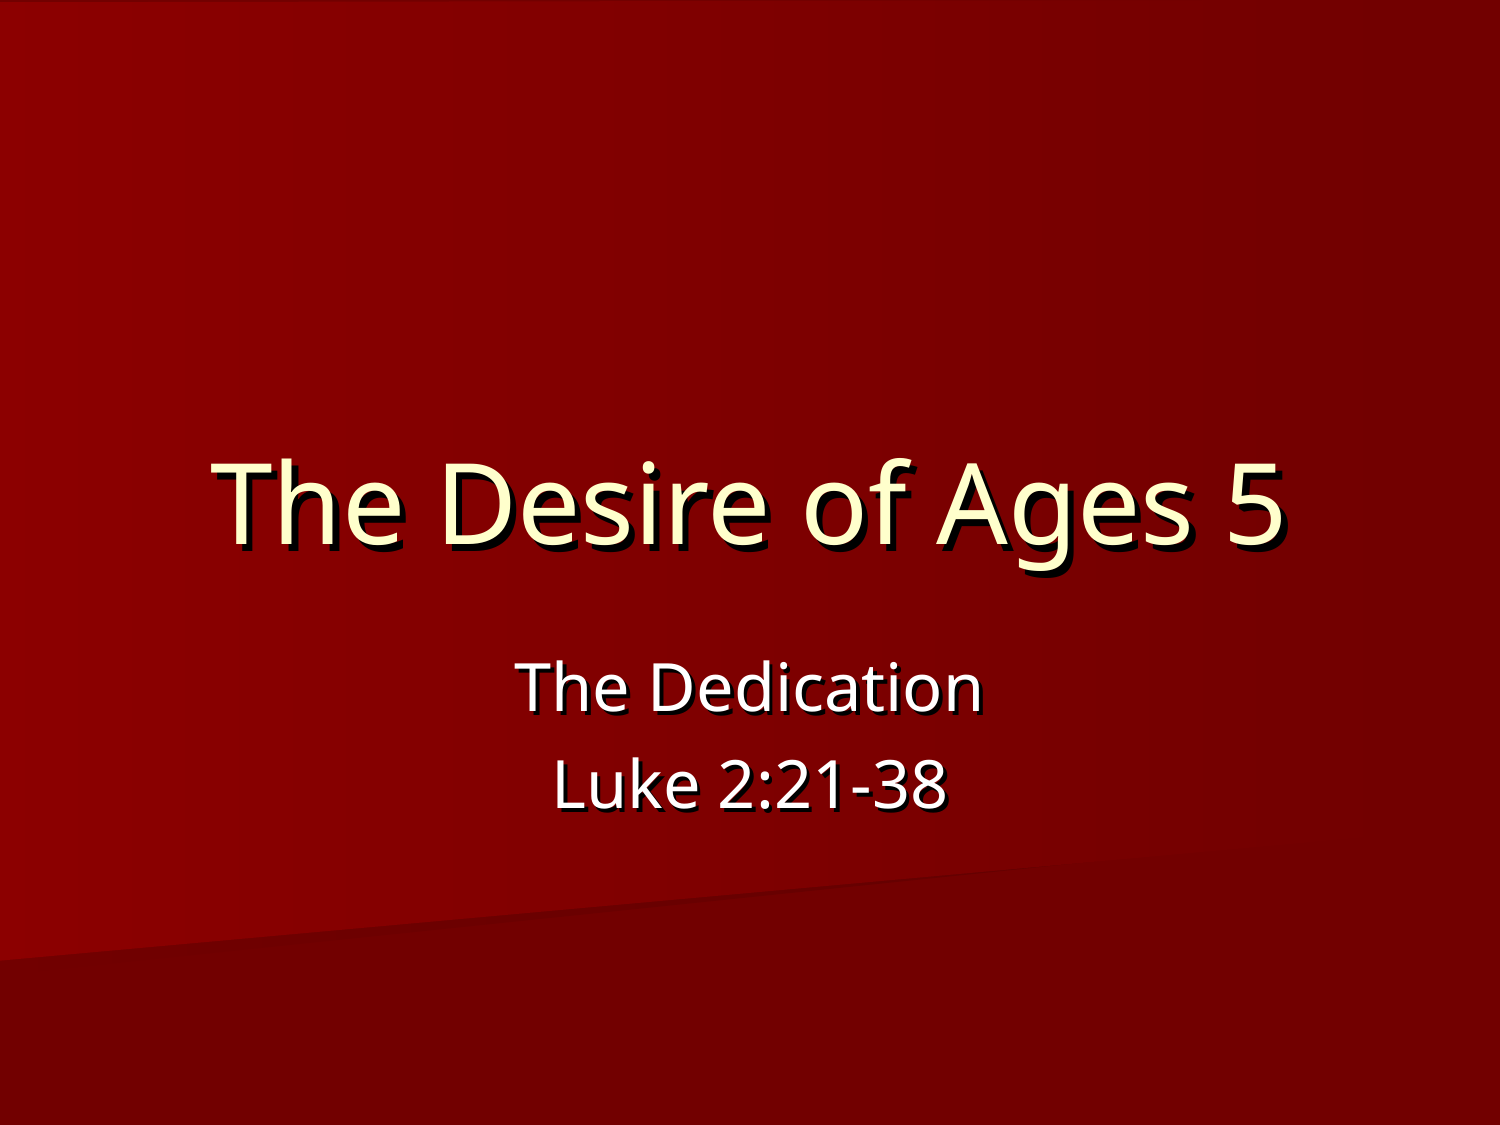

# The Desire of Ages 5
The Dedication
Luke 2:21-38